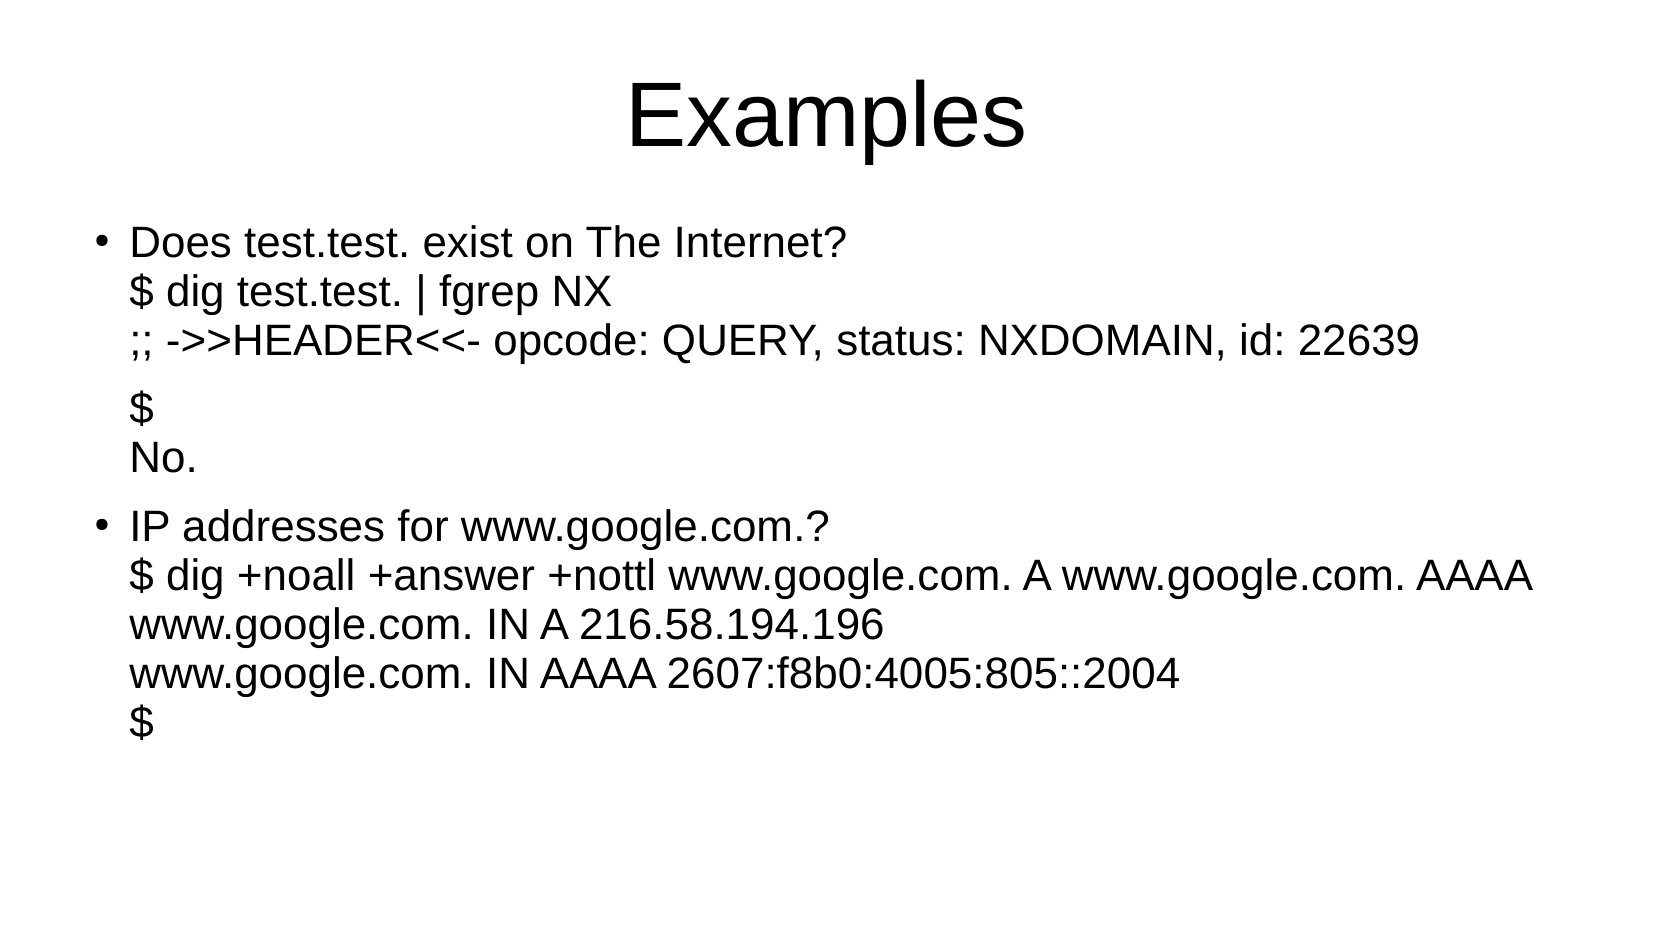

# Examples
Does test.test. exist on The Internet?
$ dig test.test. | fgrep NX
;; ->>HEADER<<- opcode: QUERY, status: NXDOMAIN, id: 22639
$
No.
IP addresses for www.google.com.?
$ dig +noall +answer +nottl www.google.com. A www.google.com. AAAA
www.google.com. IN A 216.58.194.196
www.google.com. IN AAAA 2607:f8b0:4005:805::2004
$